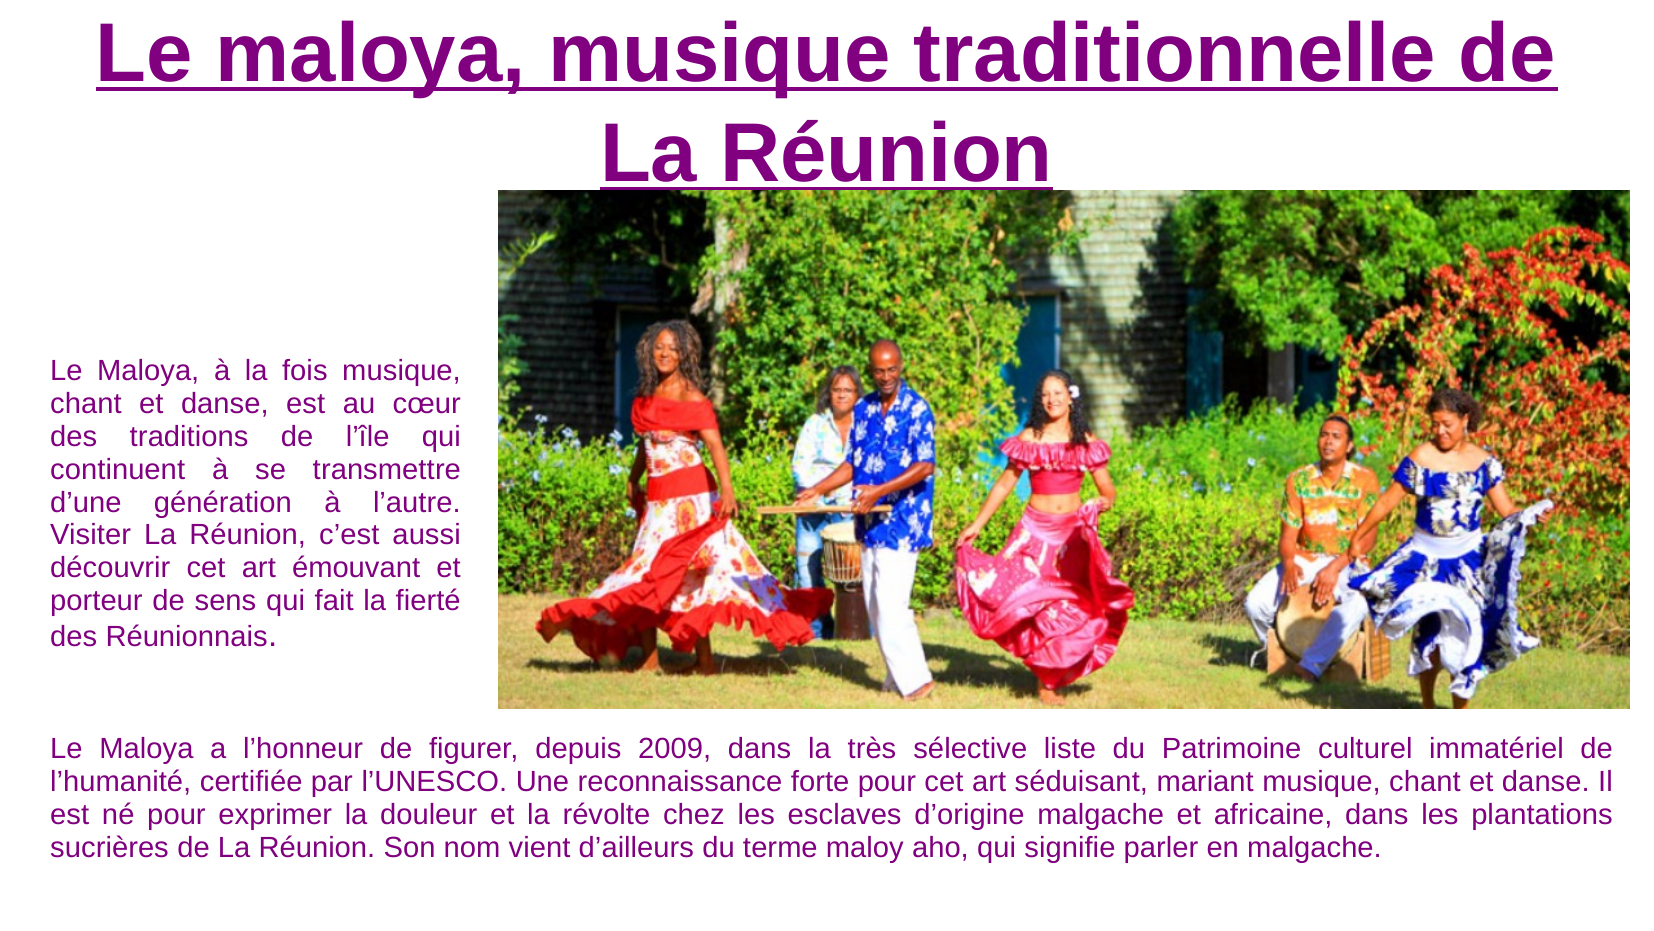

# Le maloya, musique traditionnelle de La Réunion
Le Maloya, à la fois musique, chant et danse, est au cœur des traditions de l’île qui continuent à se transmettre d’une génération à l’autre. Visiter La Réunion, c’est aussi découvrir cet art émouvant et porteur de sens qui fait la fierté des Réunionnais.
Le Maloya a l’honneur de figurer, depuis 2009, dans la très sélective liste du Patrimoine culturel immatériel de l’humanité, certifiée par l’UNESCO. Une reconnaissance forte pour cet art séduisant, mariant musique, chant et danse. Il est né pour exprimer la douleur et la révolte chez les esclaves d’origine malgache et africaine, dans les plantations sucrières de La Réunion. Son nom vient d’ailleurs du terme maloy aho, qui signifie parler en malgache.